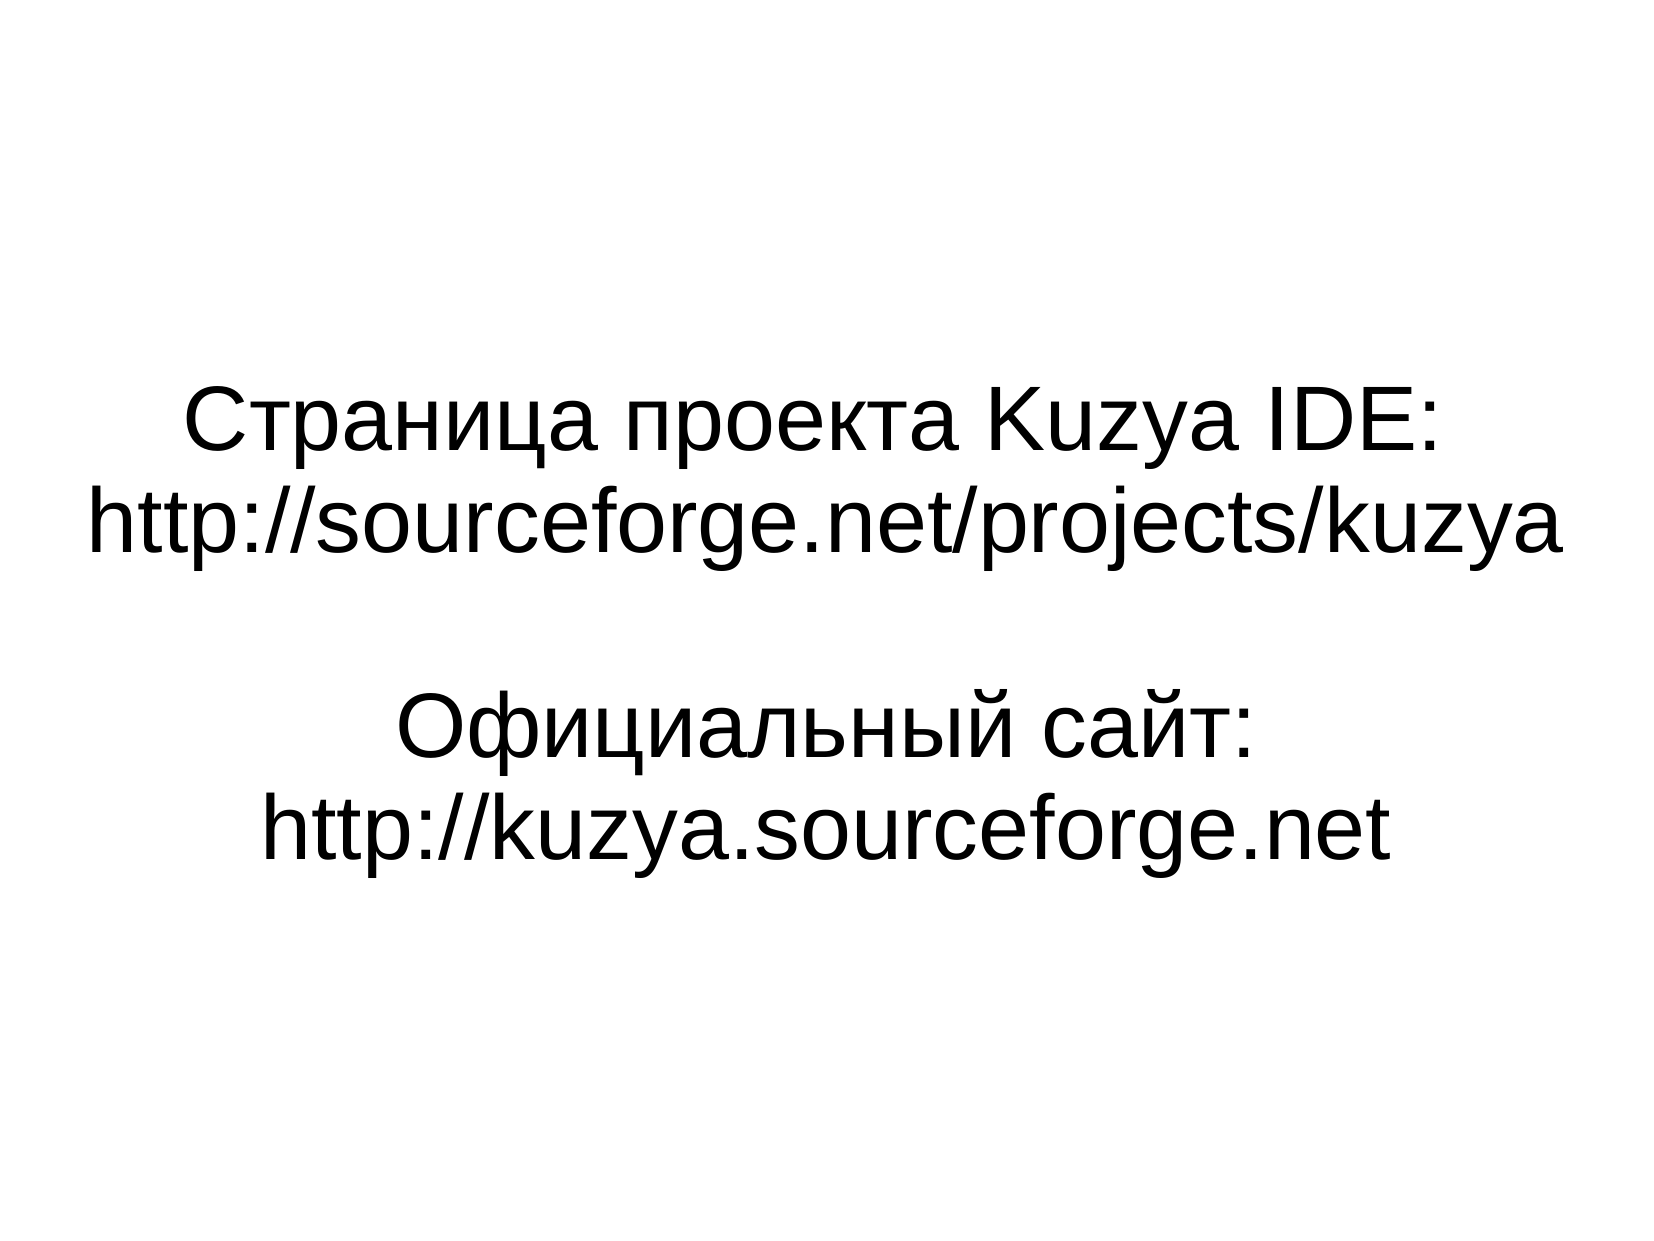

# Страница проекта Kuzya IDE: http://sourceforge.net/projects/kuzya Официальный сайт: http://kuzya.sourceforge.net